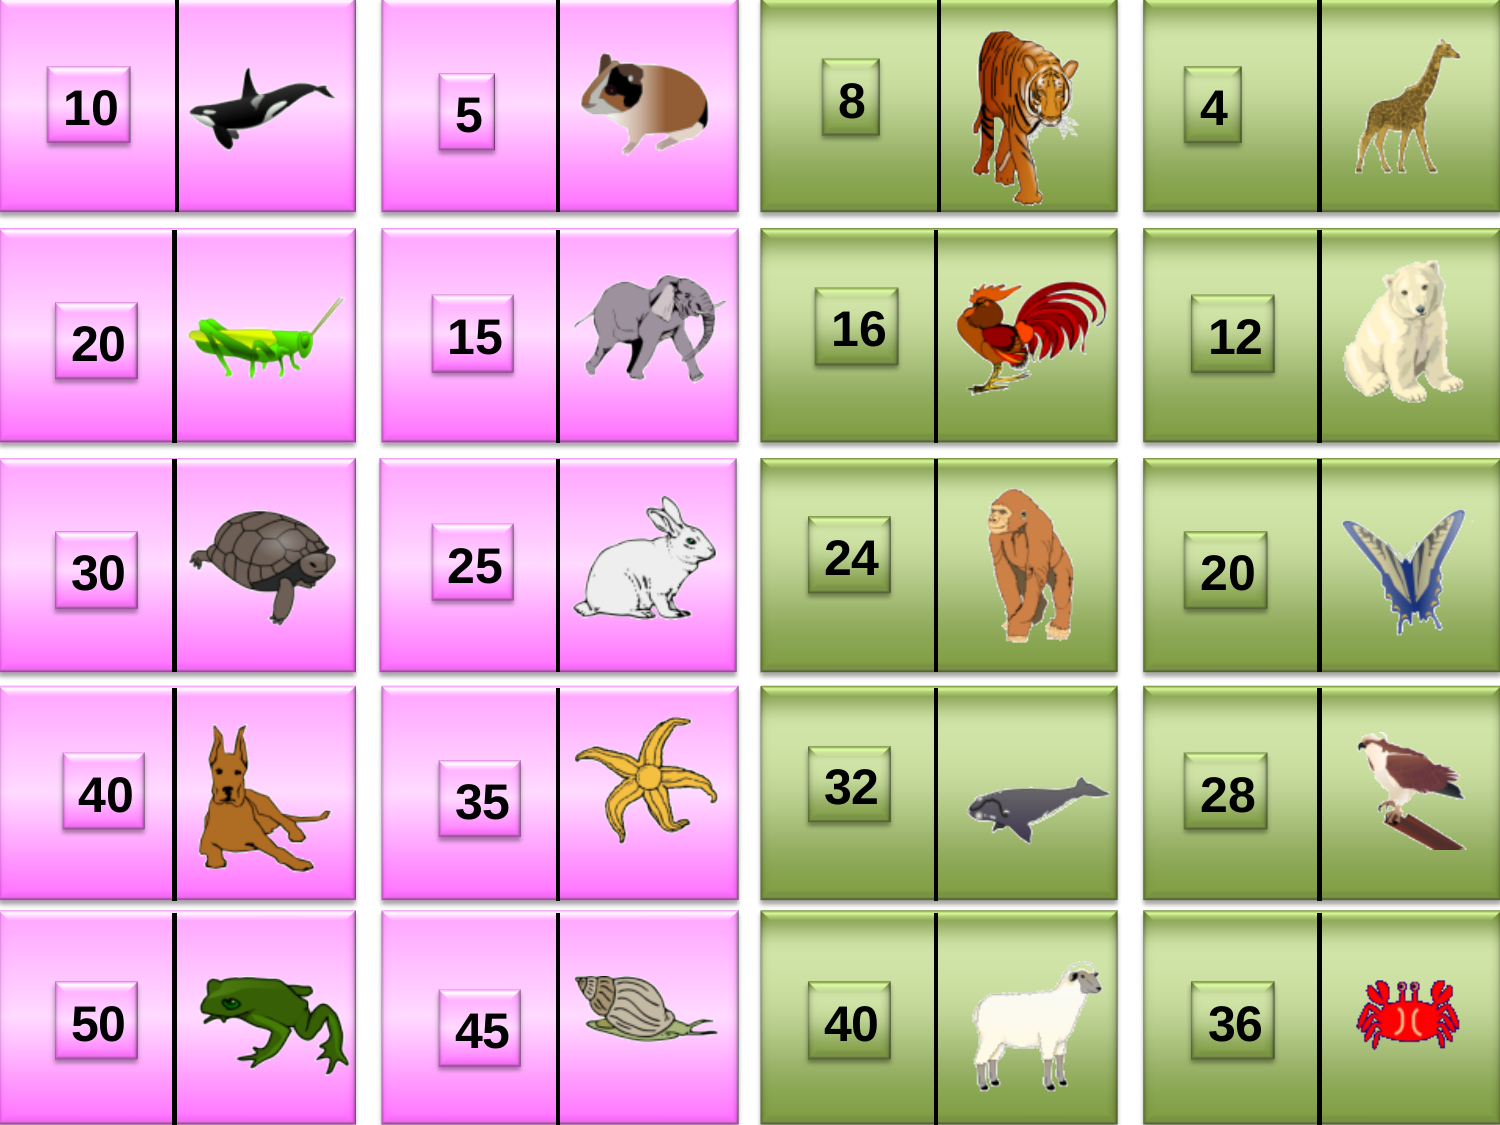

8
10
4
5
16
15
12
20
24
25
30
20
32
40
28
35
50
40
36
45